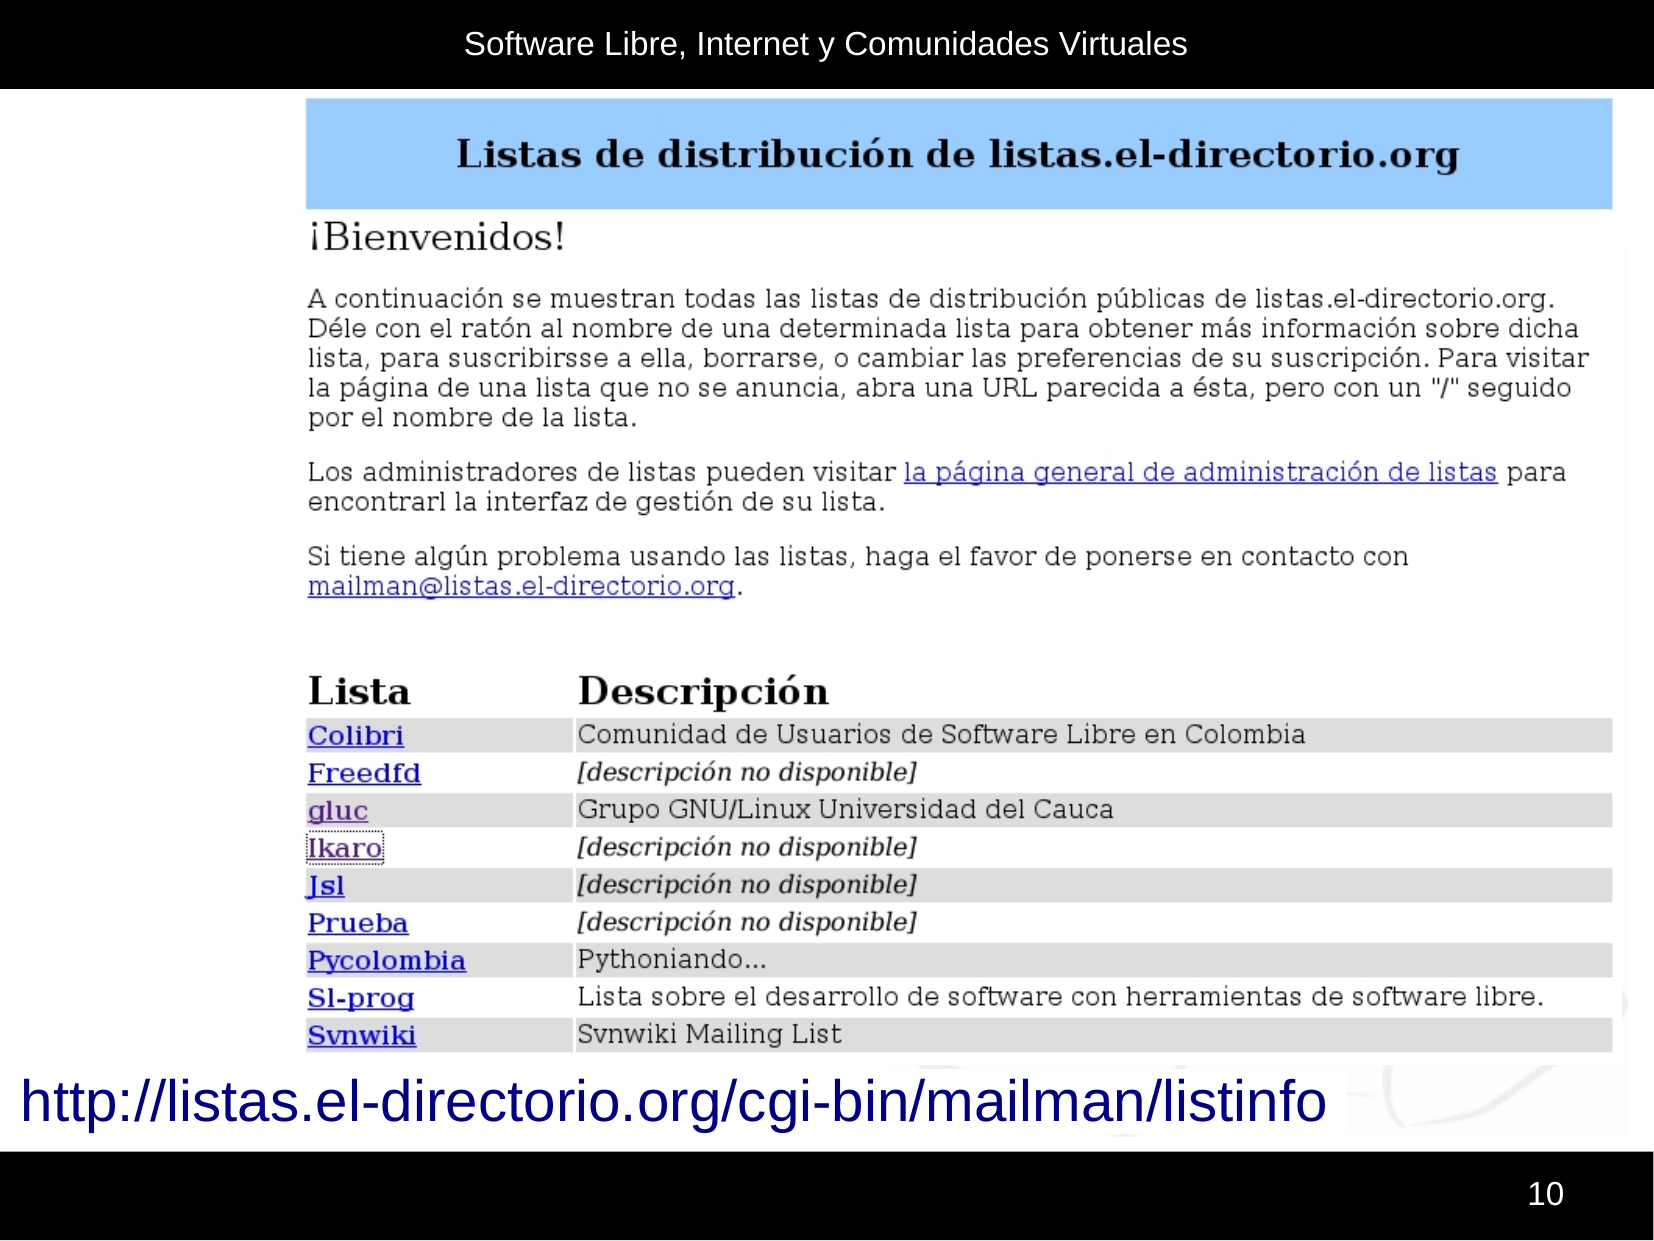

Software Libre, Internet y Comunidades Virtuales
http://listas.el-directorio.org/cgi-bin/mailman/listinfo